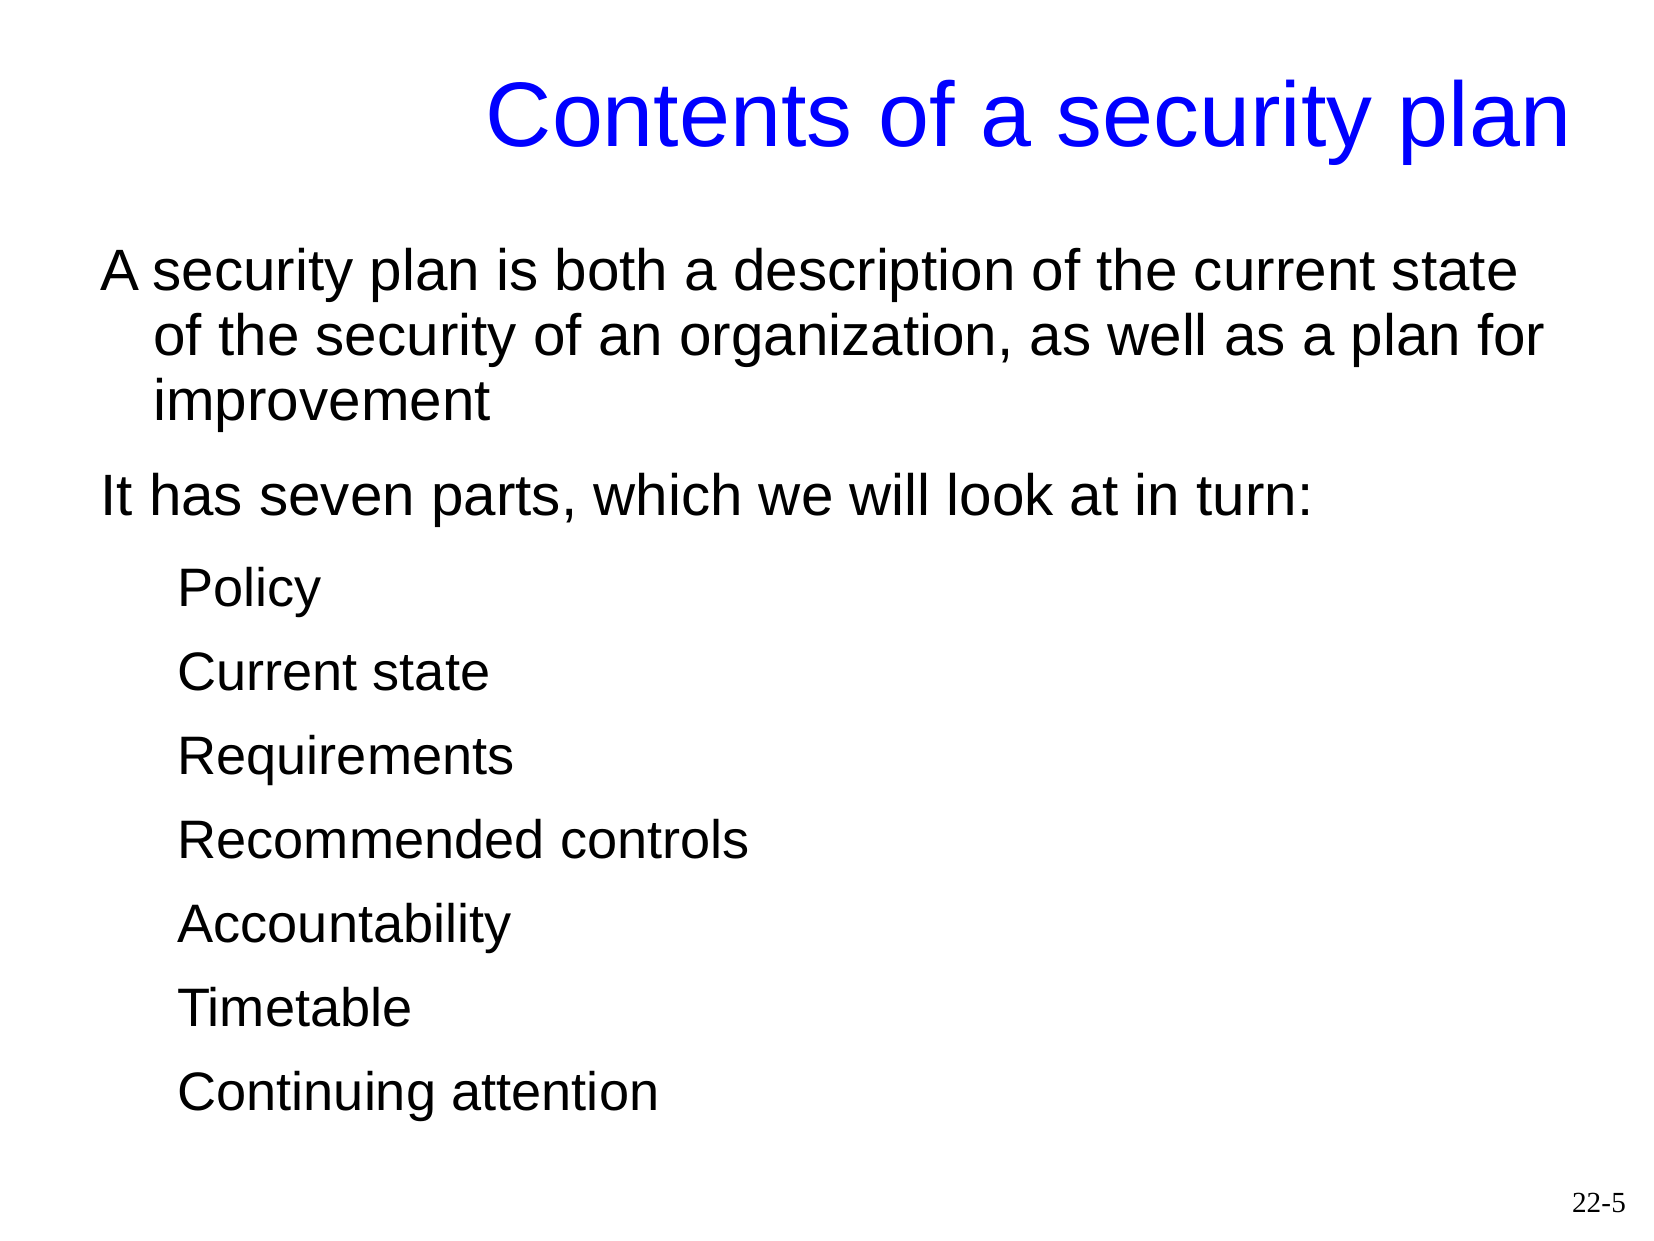

# Contents of a security plan
A security plan is both a description of the current state of the security of an organization, as well as a plan for improvement
It has seven parts, which we will look at in turn:
Policy
Current state
Requirements
Recommended controls
Accountability
Timetable
Continuing attention